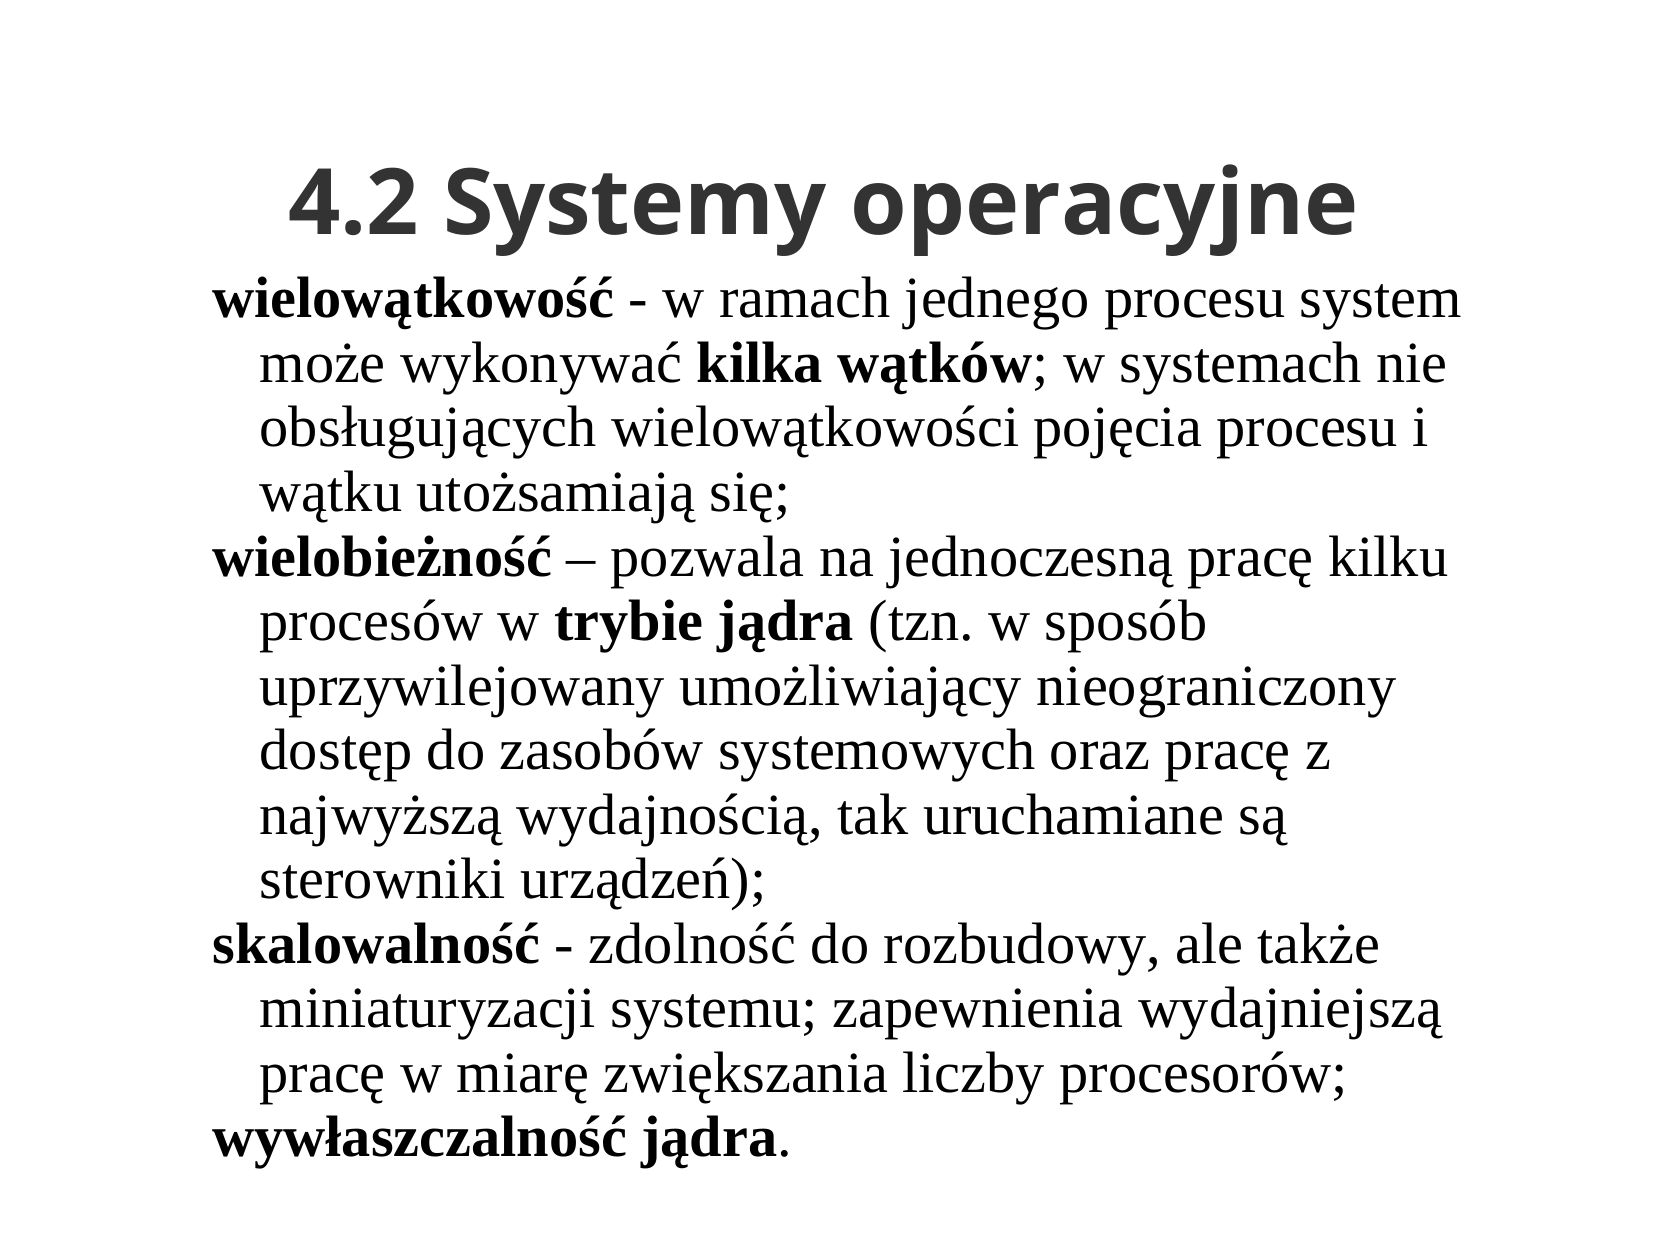

# 4.2 Systemy operacyjne
wielowątkowość - w ramach jednego procesu system może wykonywać kilka wątków; w systemach nie obsługujących wielowątkowości pojęcia procesu i wątku utożsamiają się;
wielobieżność – pozwala na jednoczesną pracę kilku procesów w trybie jądra (tzn. w sposób uprzywilejowany umożliwiający nieograniczony dostęp do zasobów systemowych oraz pracę z najwyższą wydajnością, tak uruchamiane są sterowniki urządzeń);
skalowalność - zdolność do rozbudowy, ale także miniaturyzacji systemu; zapewnienia wydajniejszą pracę w miarę zwiększania liczby procesorów;
wywłaszczalność jądra.